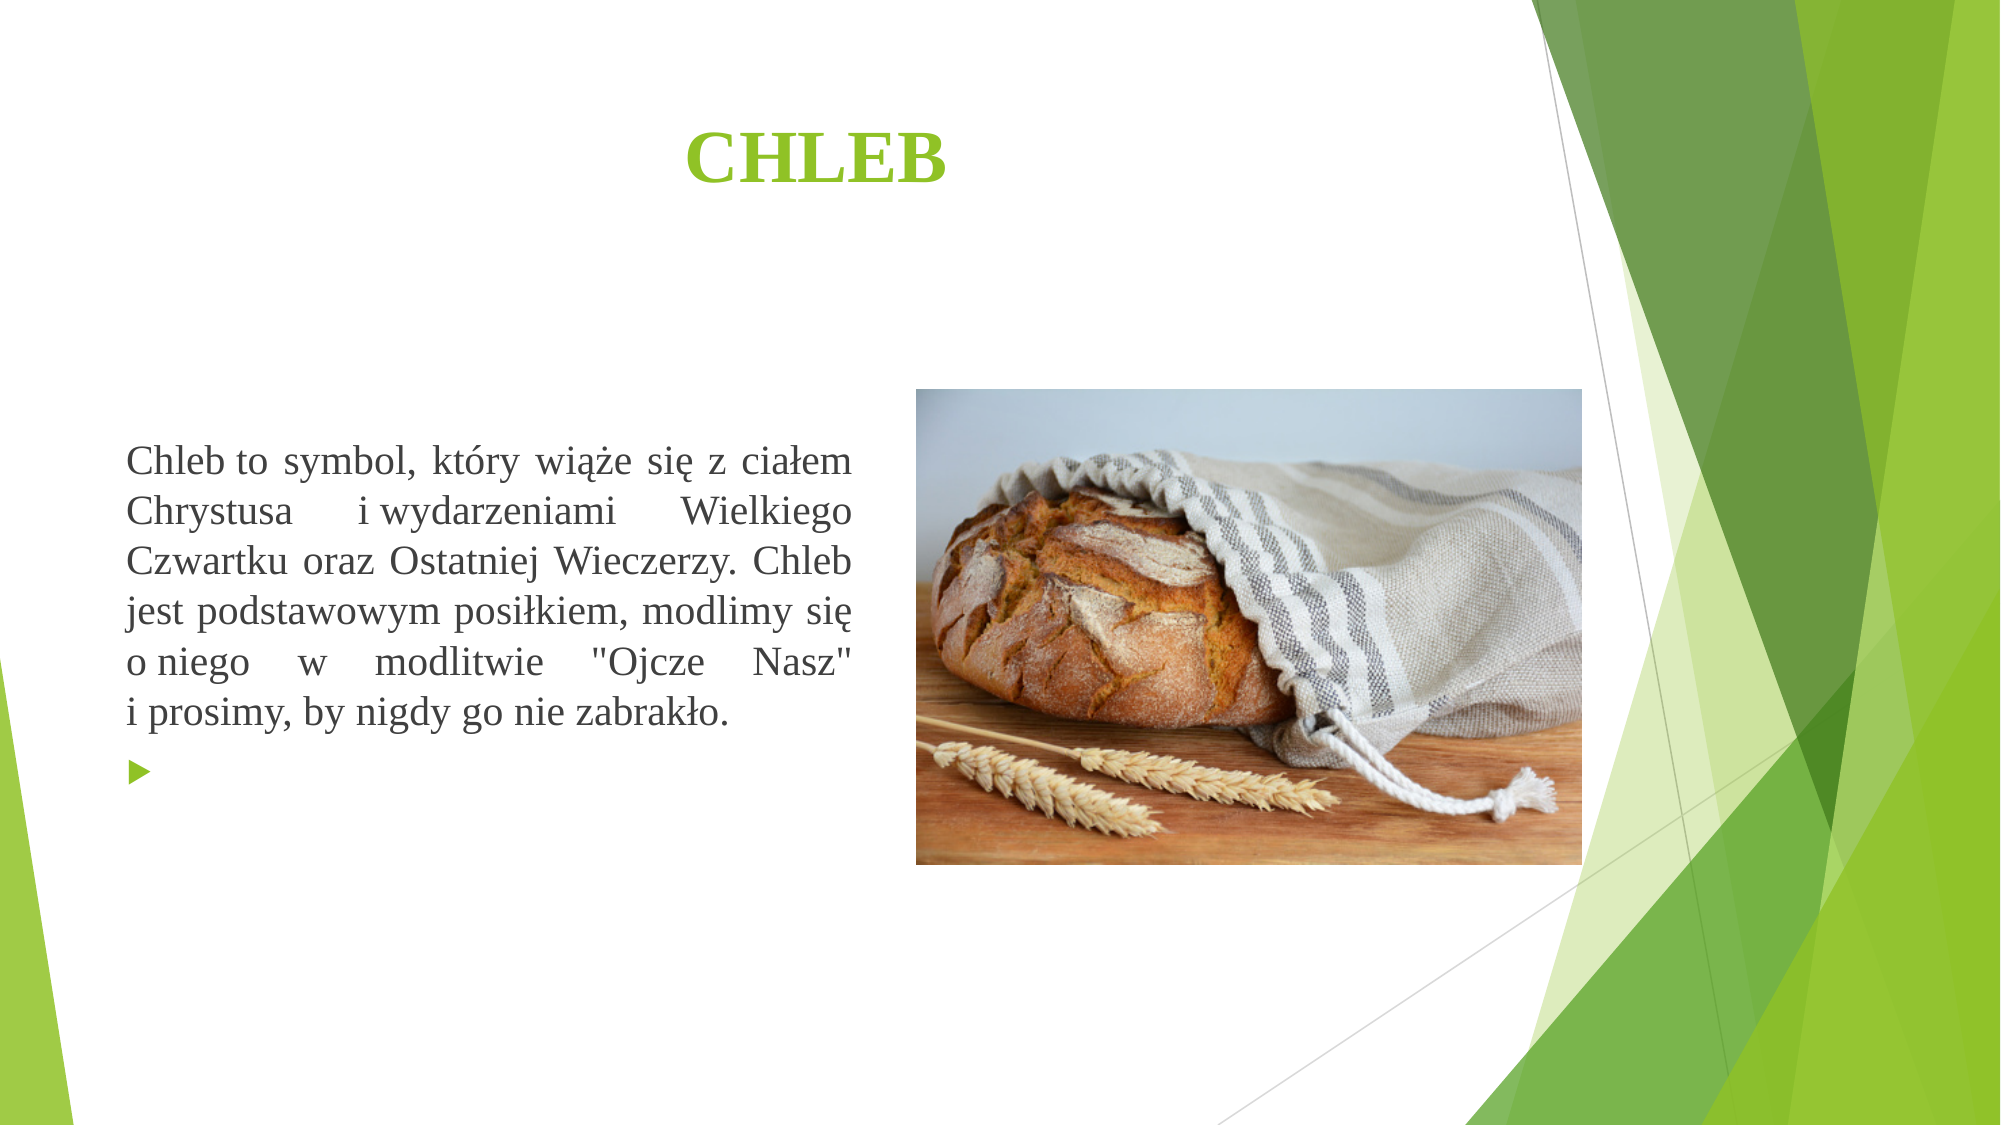

# CHLEB
Chleb to symbol, który wiąże się z ciałem Chrystusa i wydarzeniami Wielkiego Czwartku oraz Ostatniej Wieczerzy. Chleb jest podstawowym posiłkiem, modlimy się o niego w modlitwie "Ojcze Nasz" i prosimy, by nigdy go nie zabrakło.